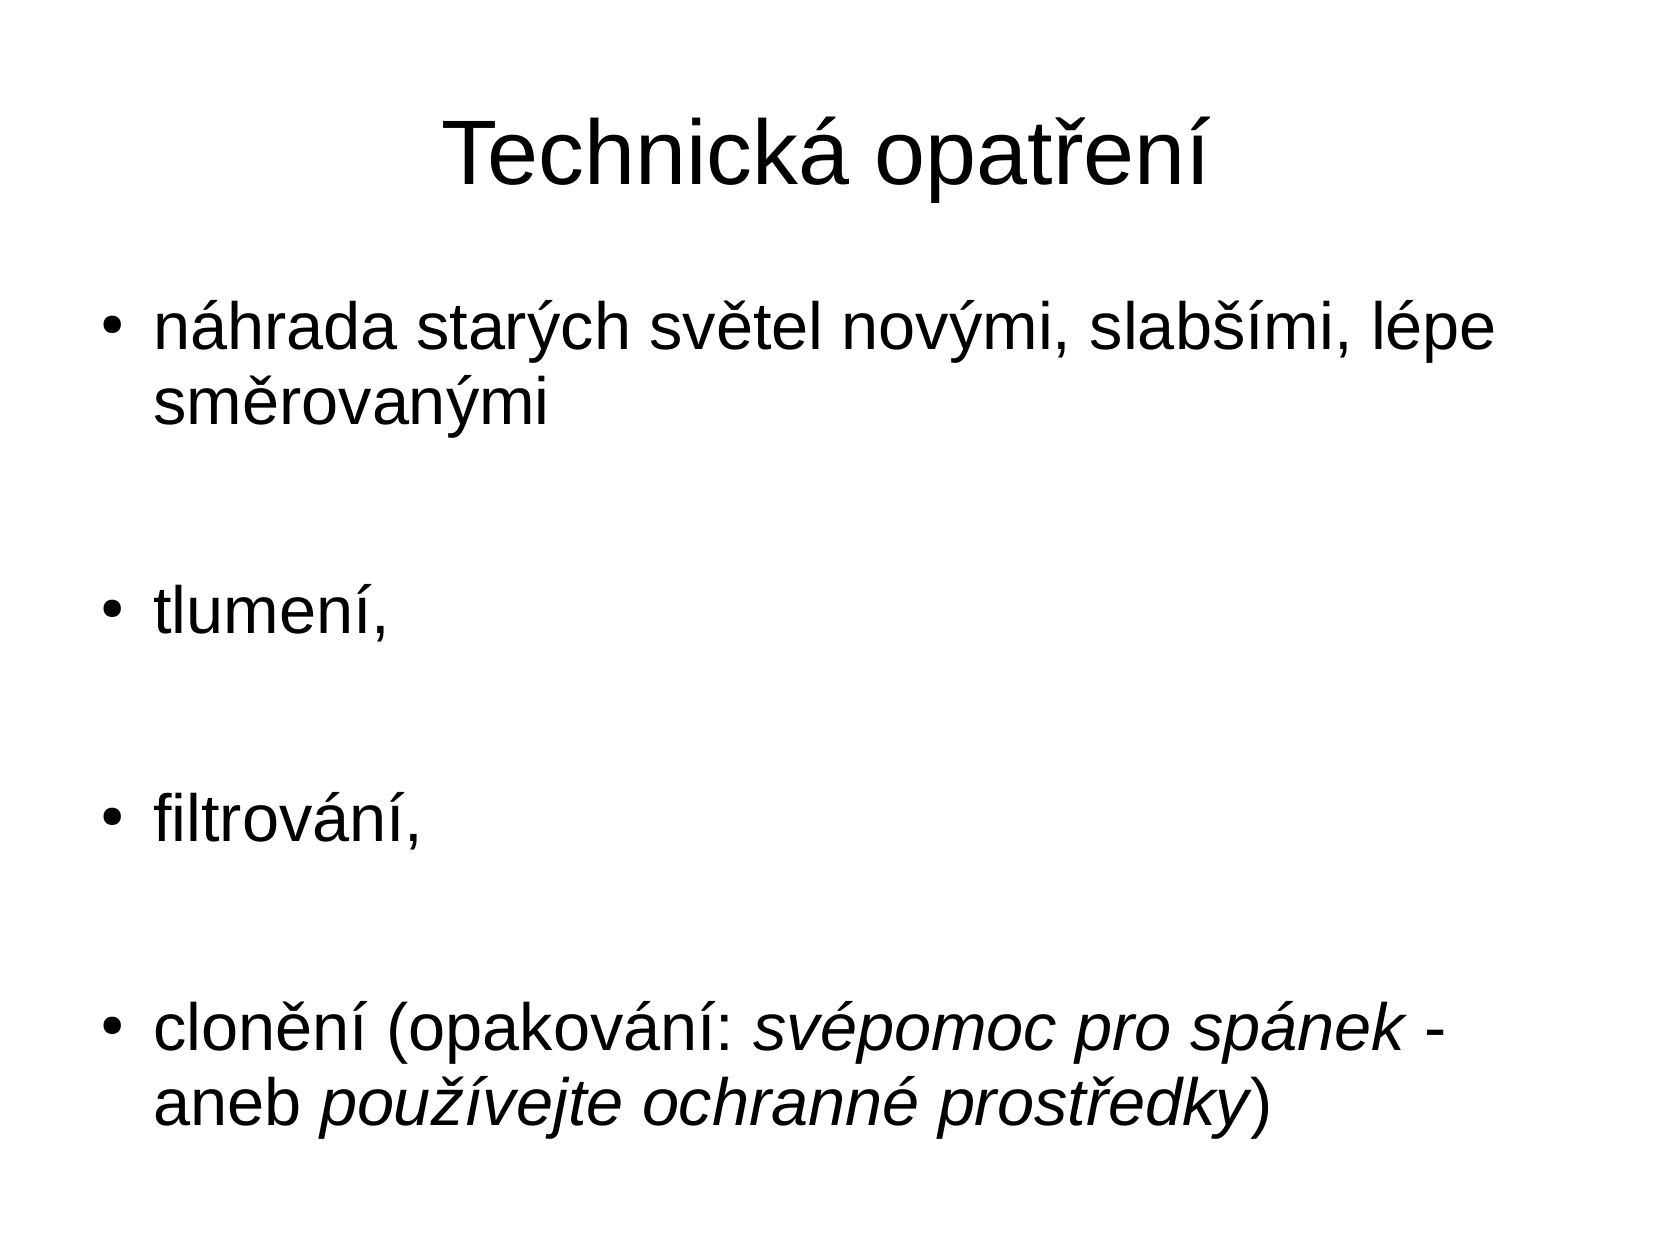

# Technická opatření
náhrada starých světel novými, slabšími, lépe směrovanými
tlumení,
filtrování,
clonění (opakování: svépomoc pro spánek - aneb používejte ochranné prostředky)